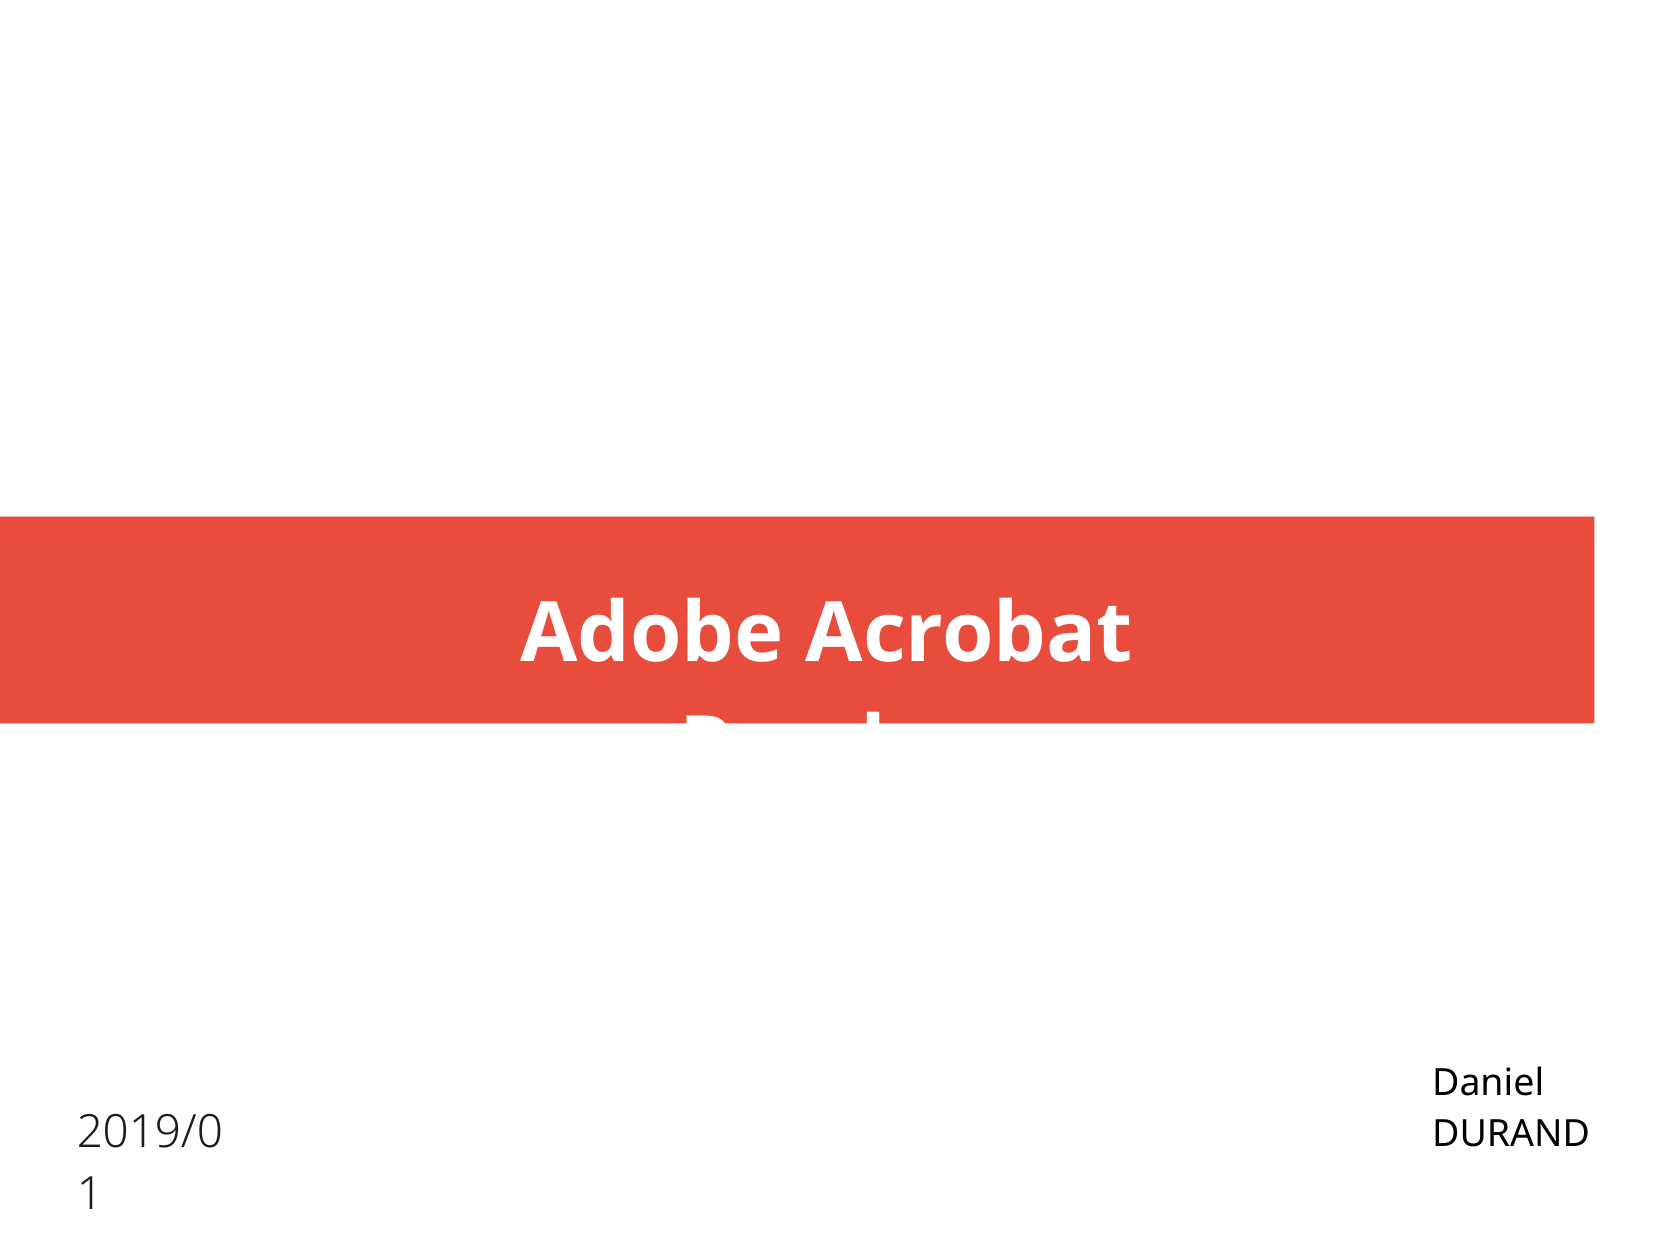

Adobe Acrobat Reader
Daniel
DURAND
# 2019/01